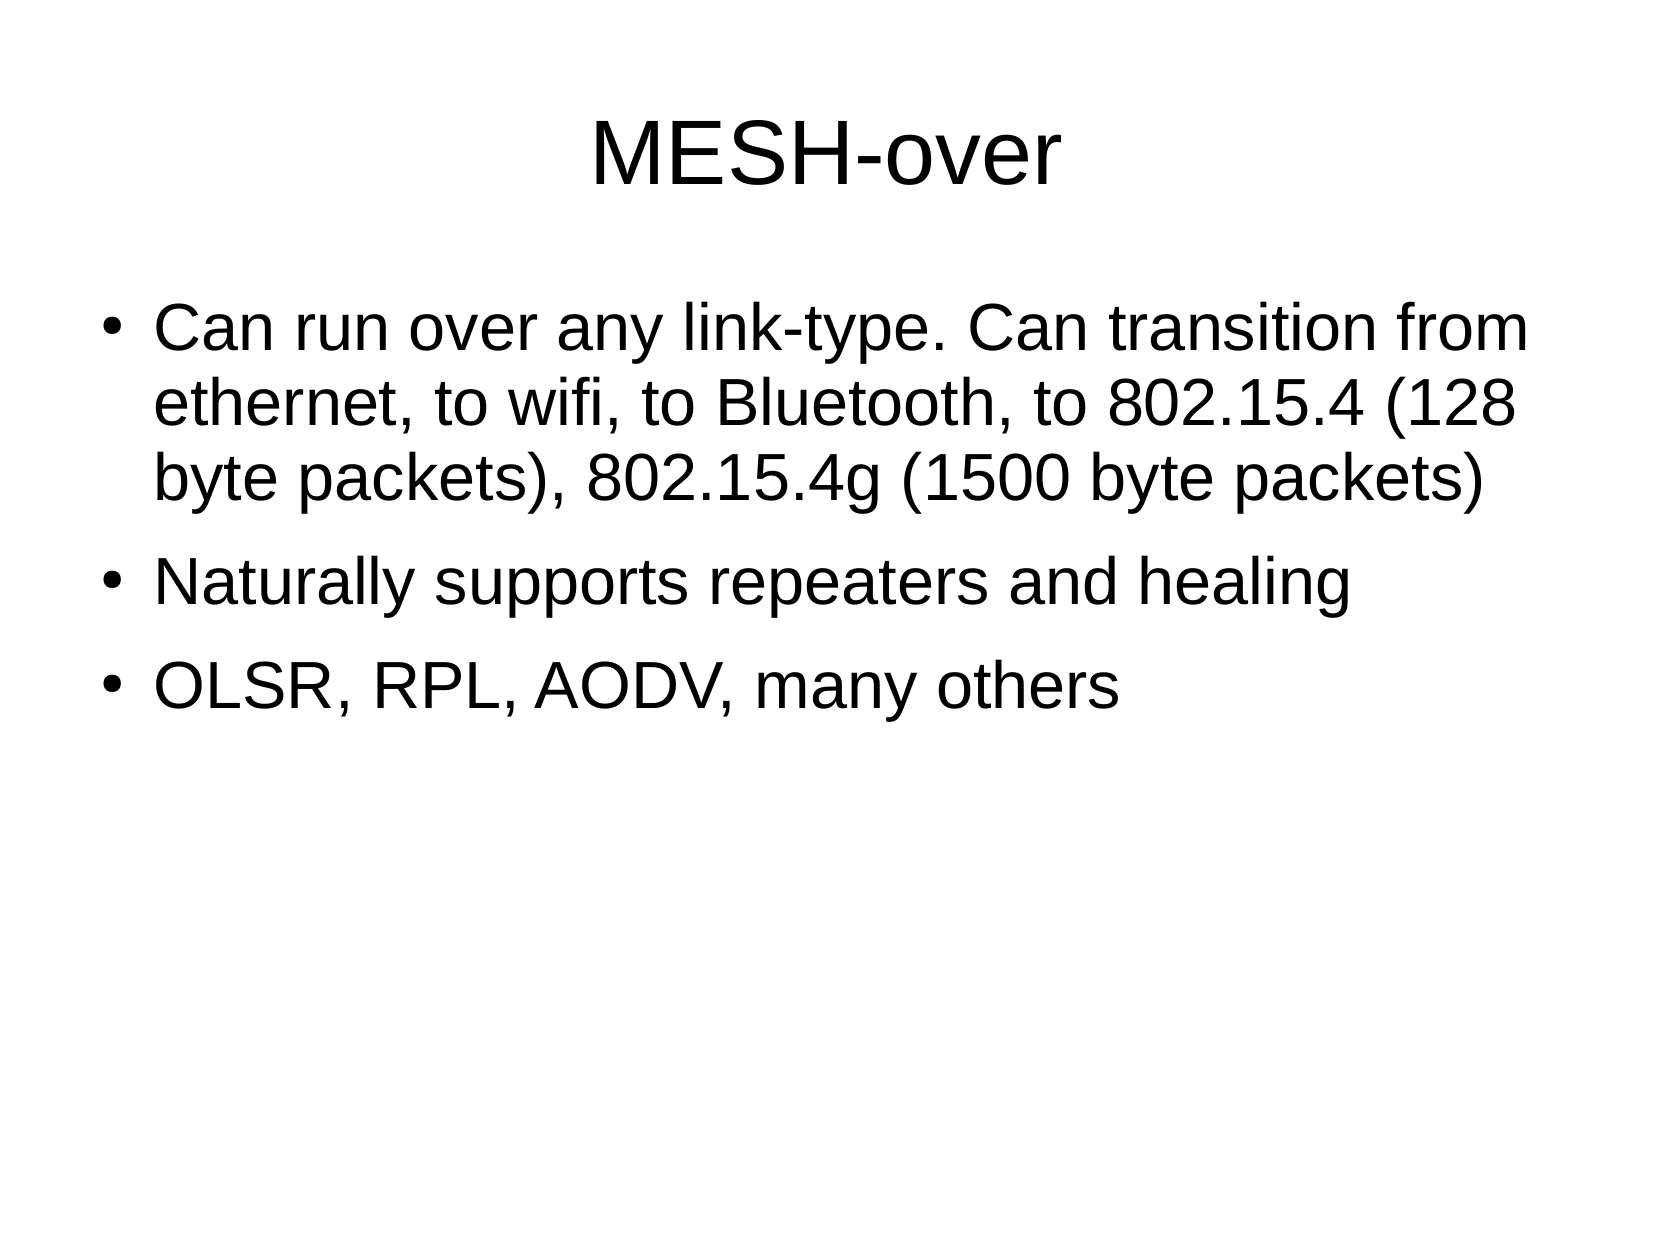

# MESH-over
Can run over any link-type. Can transition from ethernet, to wifi, to Bluetooth, to 802.15.4 (128 byte packets), 802.15.4g (1500 byte packets)
Naturally supports repeaters and healing
OLSR, RPL, AODV, many others